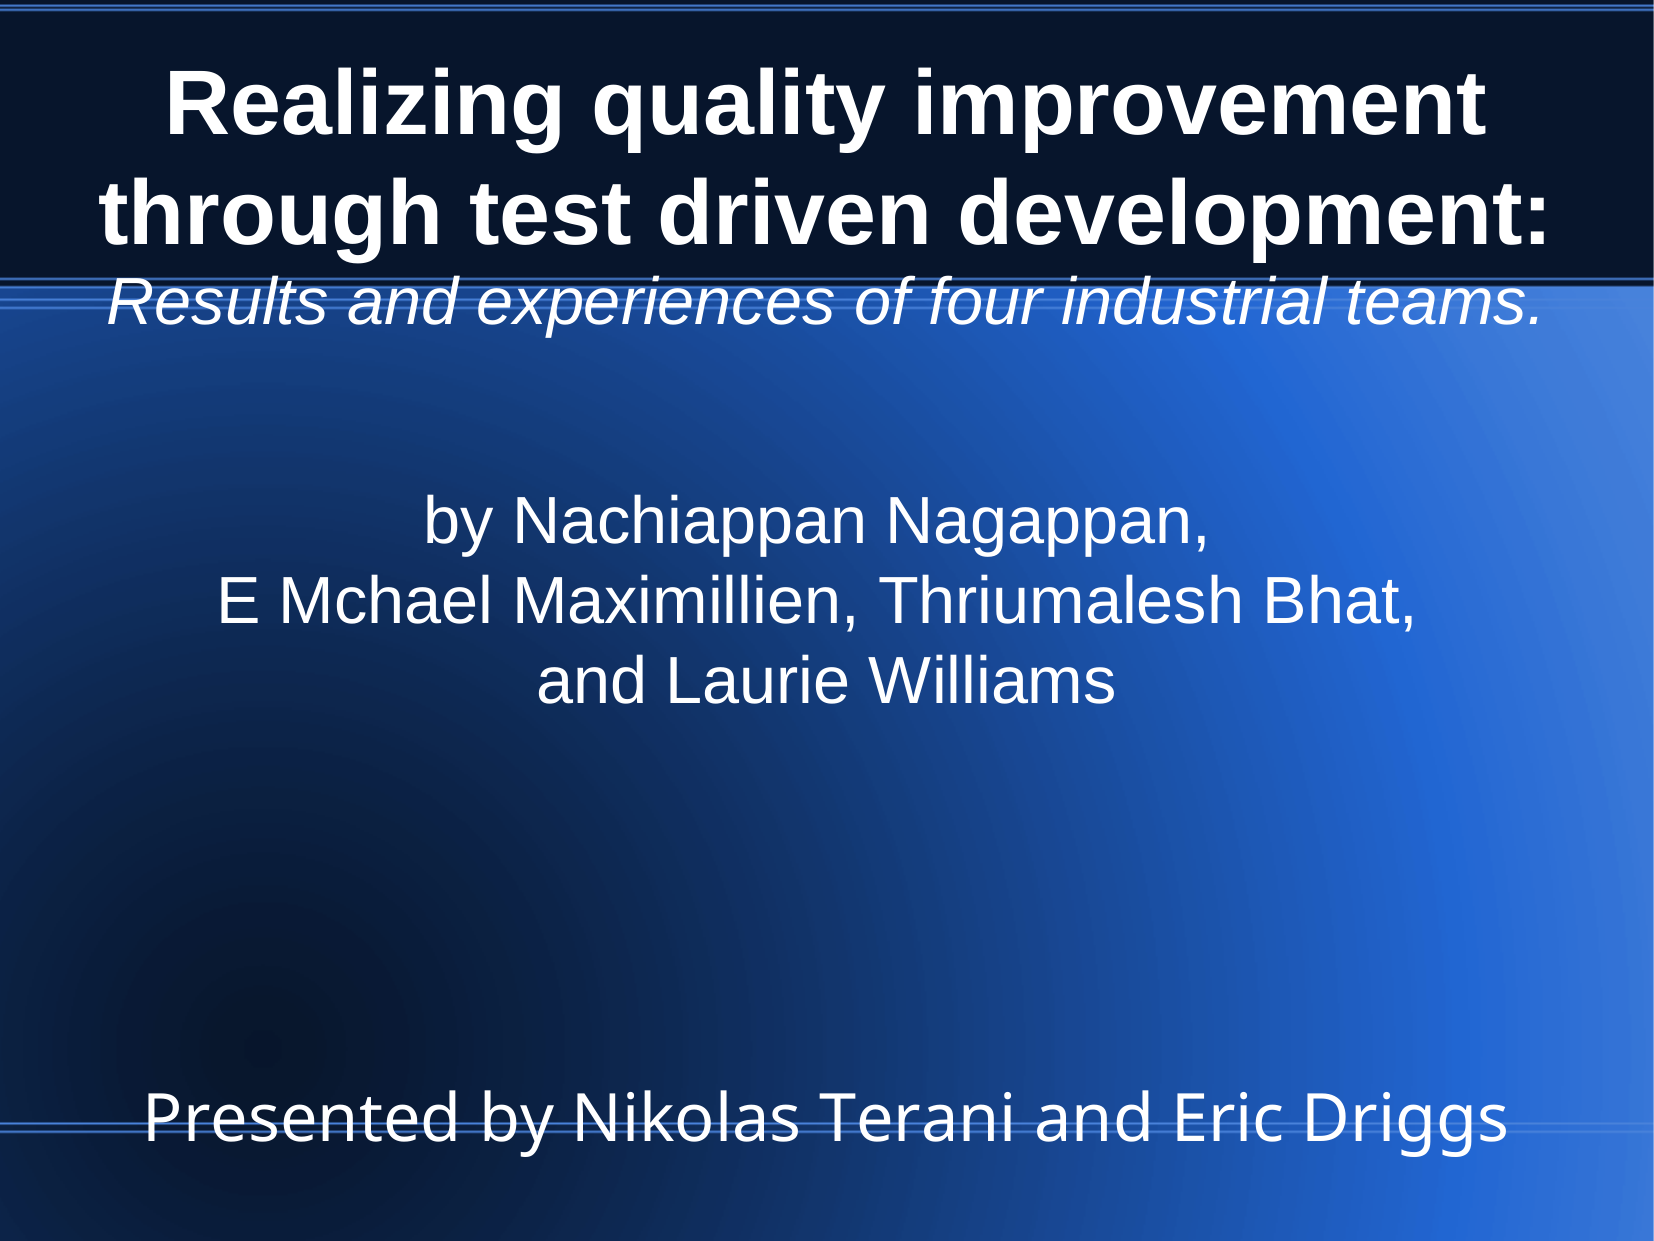

# Realizing quality improvement through test driven development:
Results and experiences of four industrial teams.
by Nachiappan Nagappan,
E Mchael Maximillien, Thriumalesh Bhat,
and Laurie Williams
Presented by Nikolas Terani and Eric Driggs